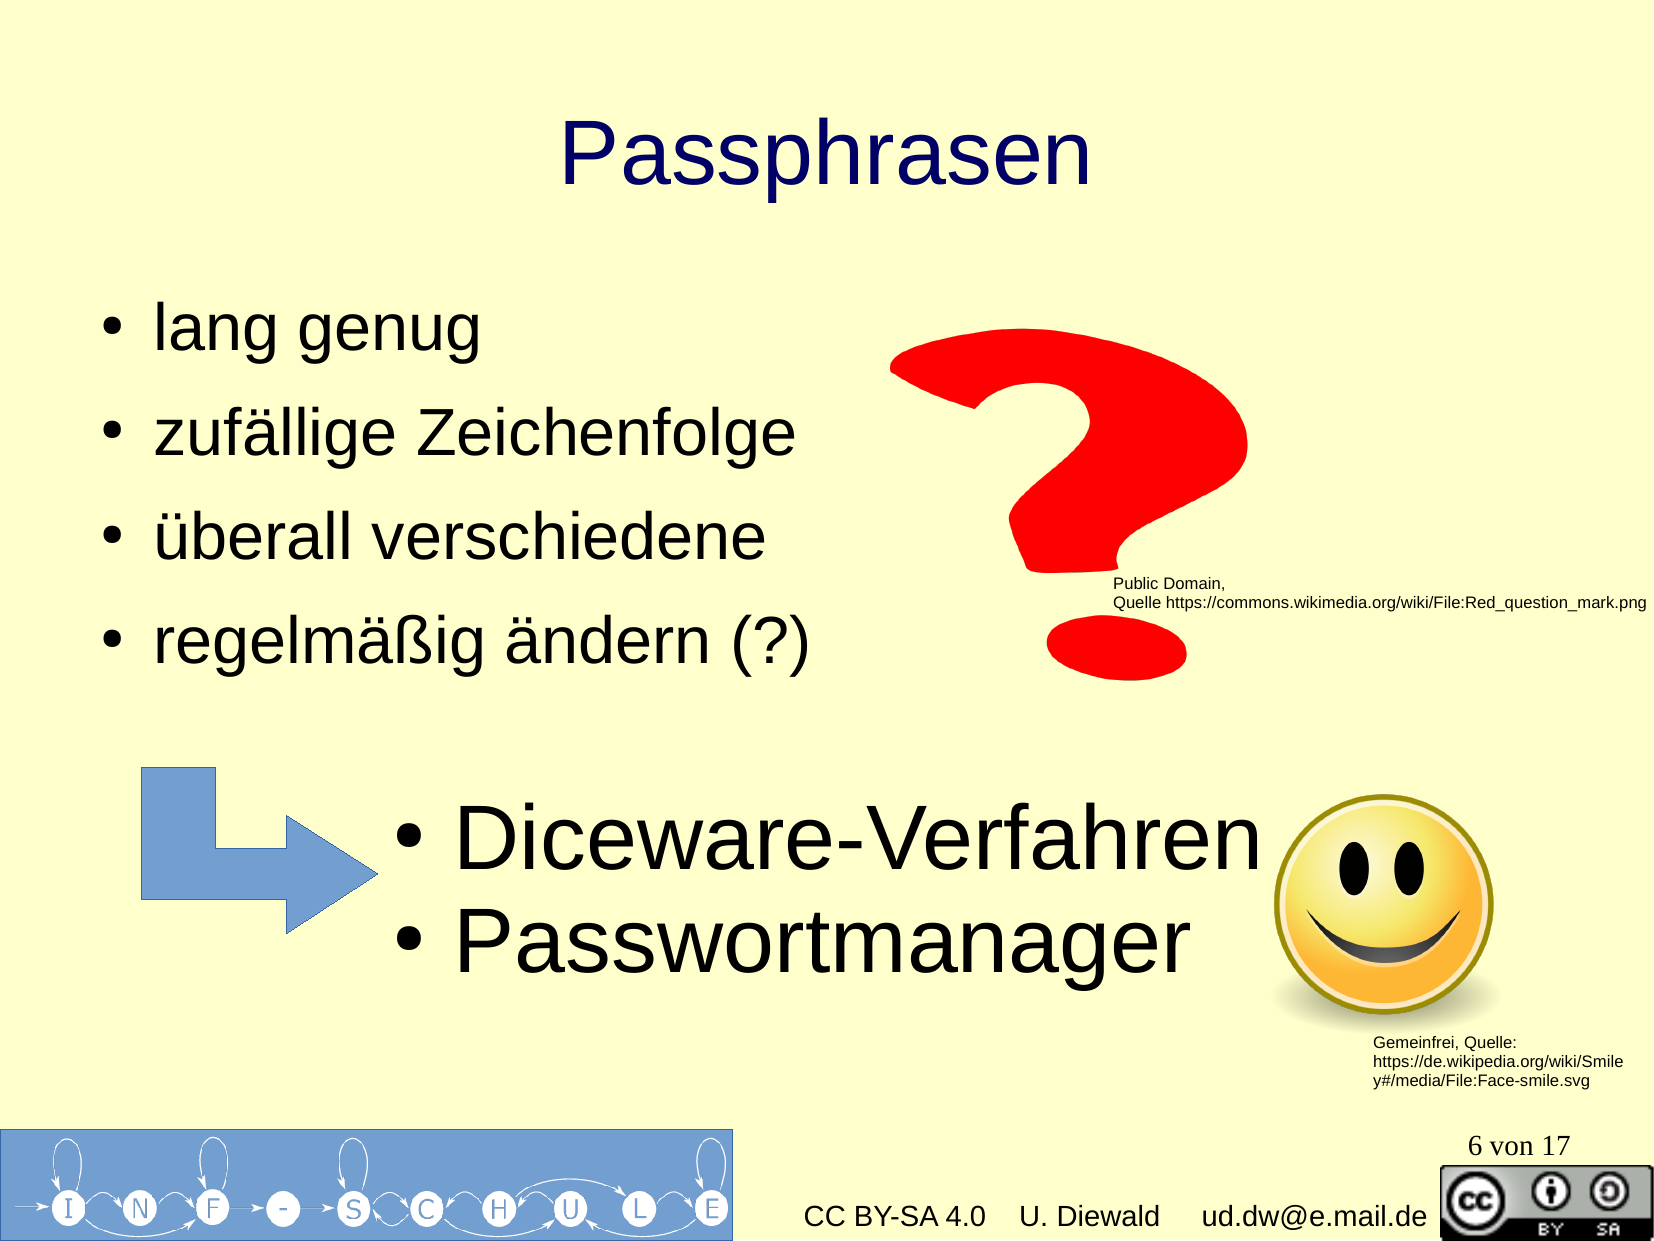

# Passphrasen
lang genug
zufällige Zeichenfolge
überall verschiedene
regelmäßig ändern (?)
Public Domain,
Quelle https://commons.wikimedia.org/wiki/File:Red_question_mark.png
 Diceware-Verfahren
 Passwortmanager
Gemeinfrei, Quelle: https://de.wikipedia.org/wiki/Smiley#/media/File:Face-smile.svg
6